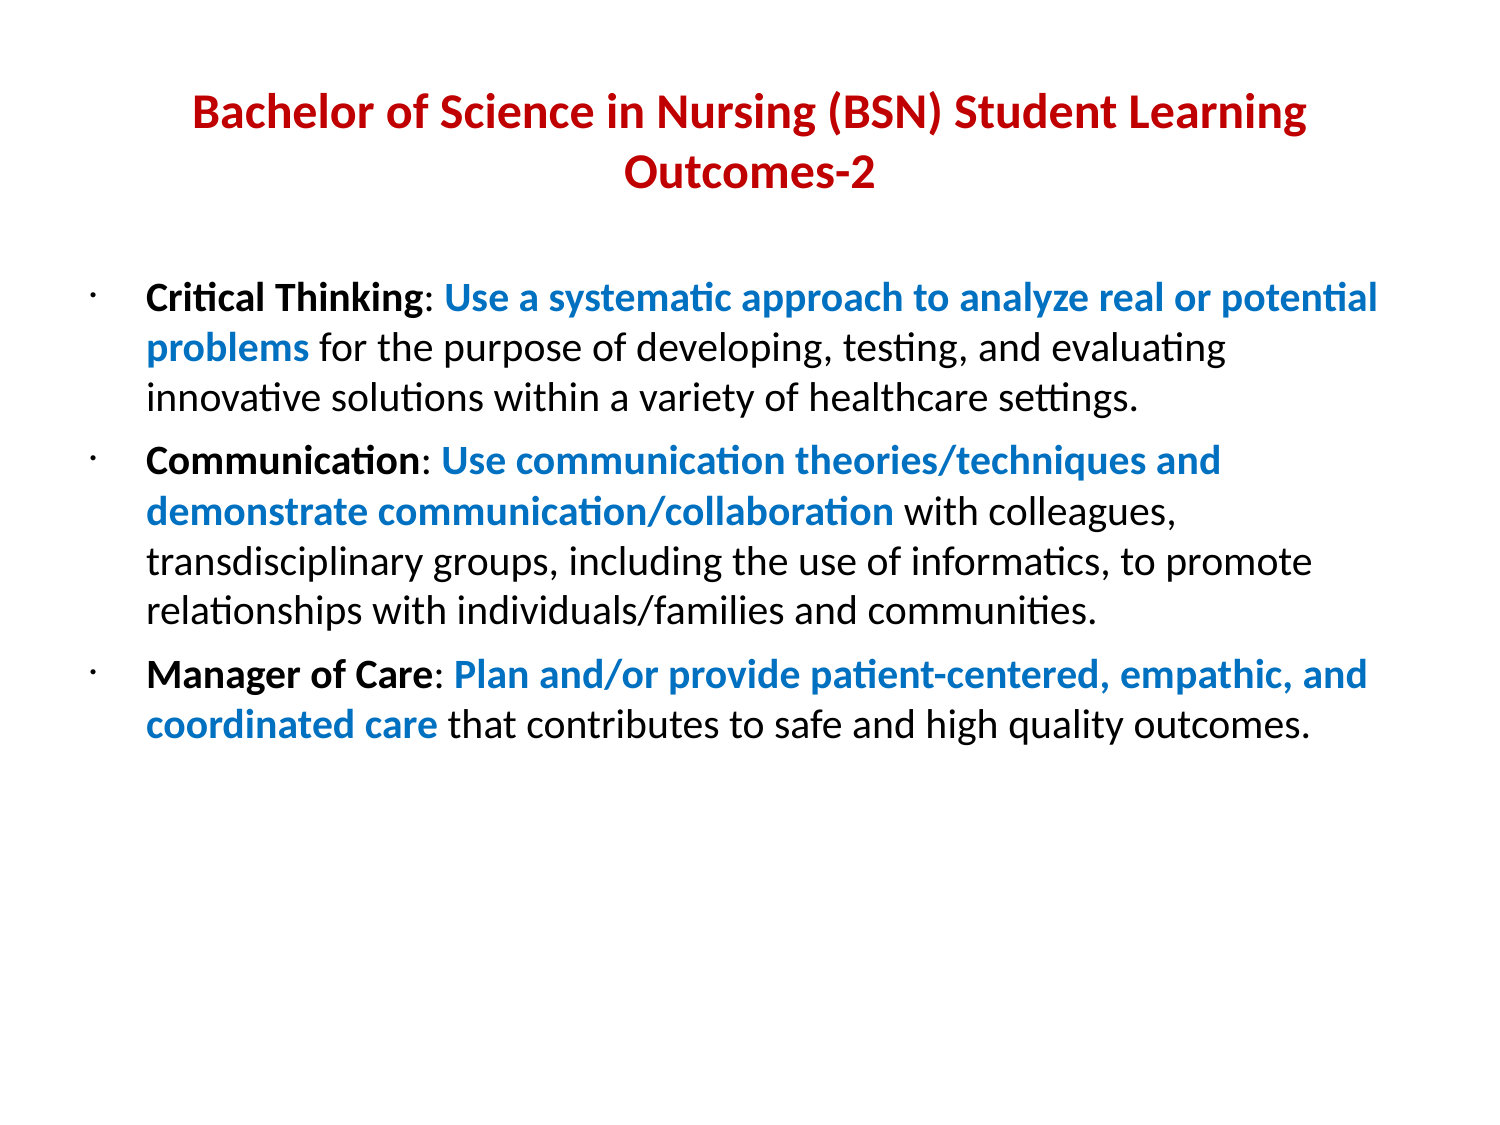

# Bachelor of Science in Nursing (BSN) Student Learning Outcomes-2
Critical Thinking: Use a systematic approach to analyze real or potential problems for the purpose of developing, testing, and evaluating innovative solutions within a variety of healthcare settings.
Communication: Use communication theories/techniques and demonstrate communication/collaboration with colleagues, transdisciplinary groups, including the use of informatics, to promote relationships with individuals/families and communities.
Manager of Care: Plan and/or provide patient-centered, empathic, and coordinated care that contributes to safe and high quality outcomes.